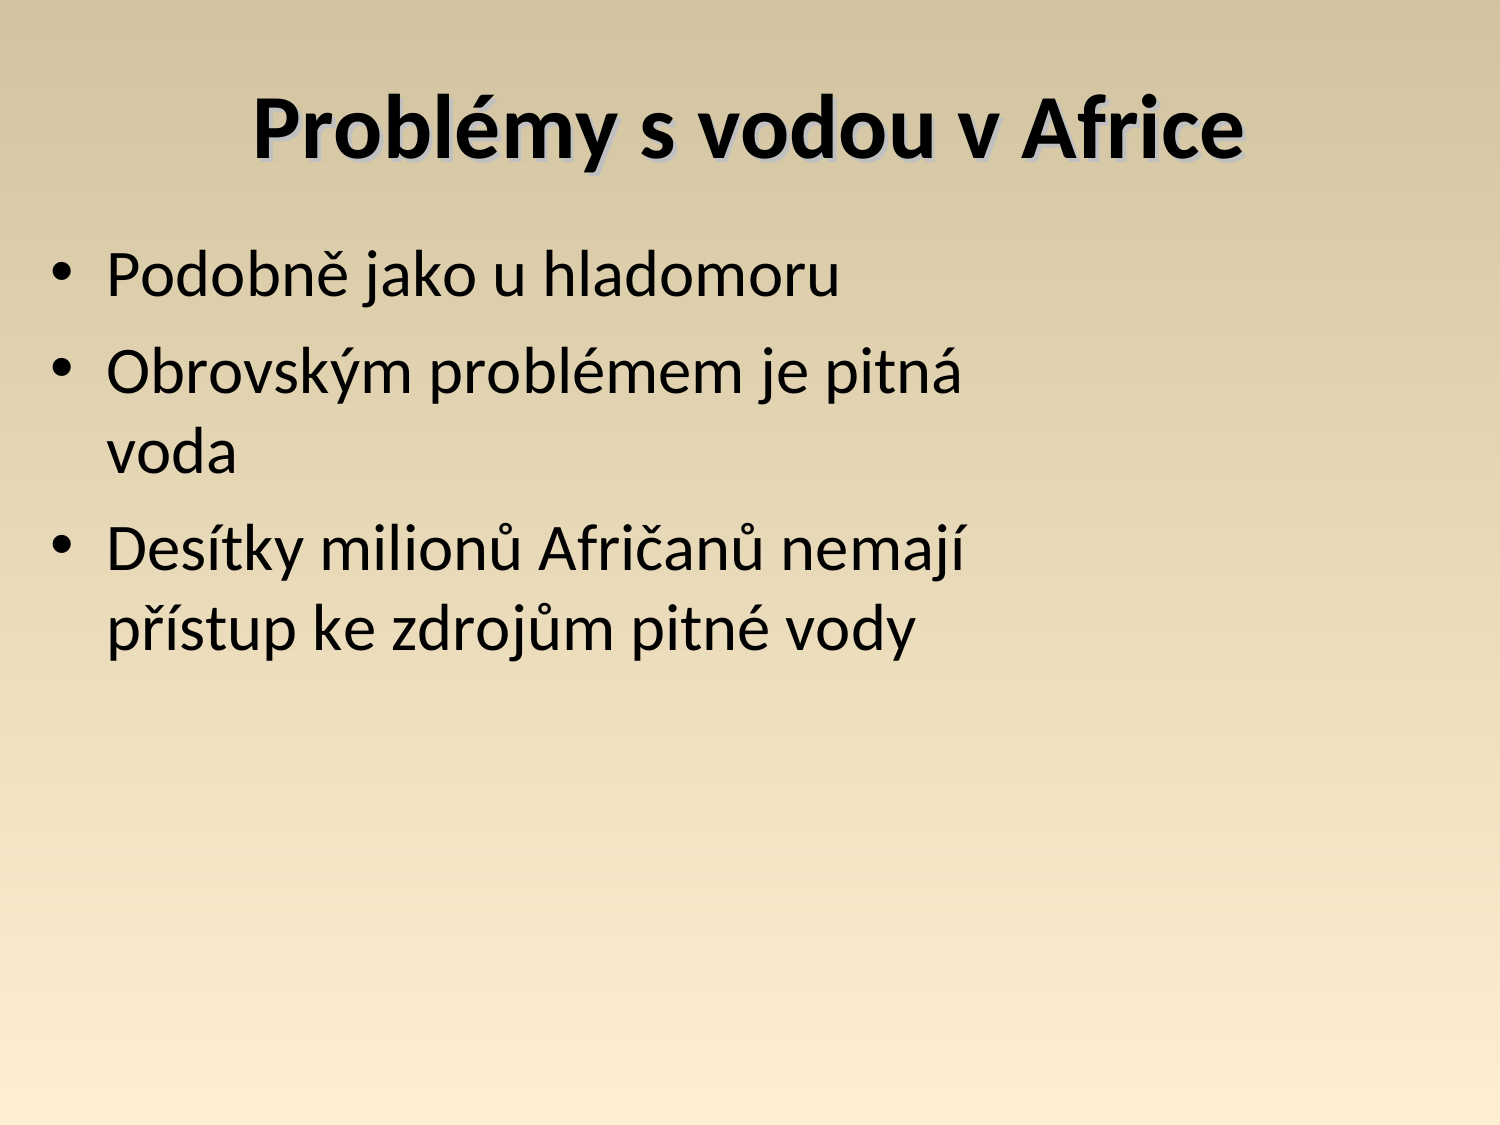

# Problémy s vodou v Africe
Podobně jako u hladomoru
Obrovským problémem je pitná voda
Desítky milionů Afričanů nemají přístup ke zdrojům pitné vody